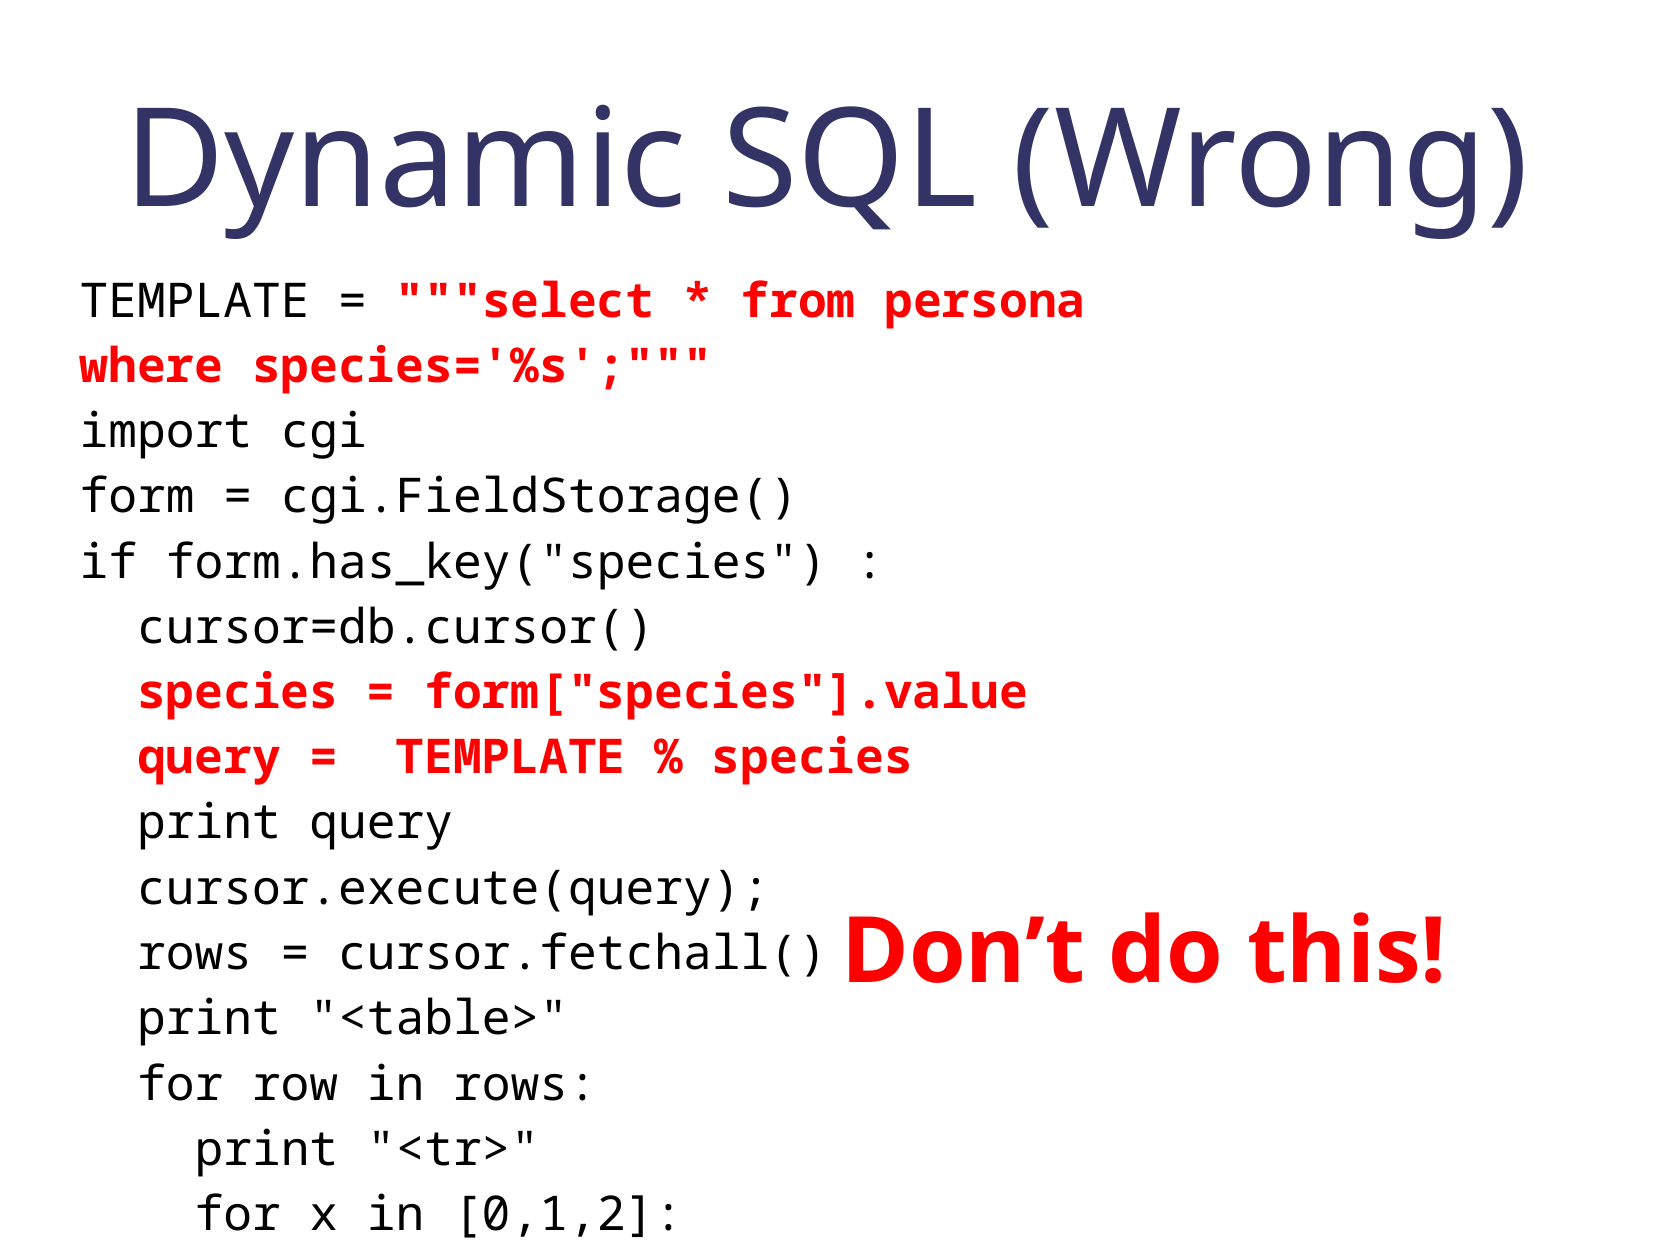

# Dynamic SQL (Wrong)
TEMPLATE = """select * from persona
where species='%s';"""
import cgi
form = cgi.FieldStorage()
if form.has_key("species") :
 cursor=db.cursor()
 species = form["species"].value
 query = TEMPLATE % species
 print query
 cursor.execute(query);
 rows = cursor.fetchall()
 print "<table>"
 for row in rows:
 print "<tr>"
 for x in [0,1,2]:
 print "<td>", row[x], "</td>"
 print "</tr>"
 print "</table>"
Don’t do this!